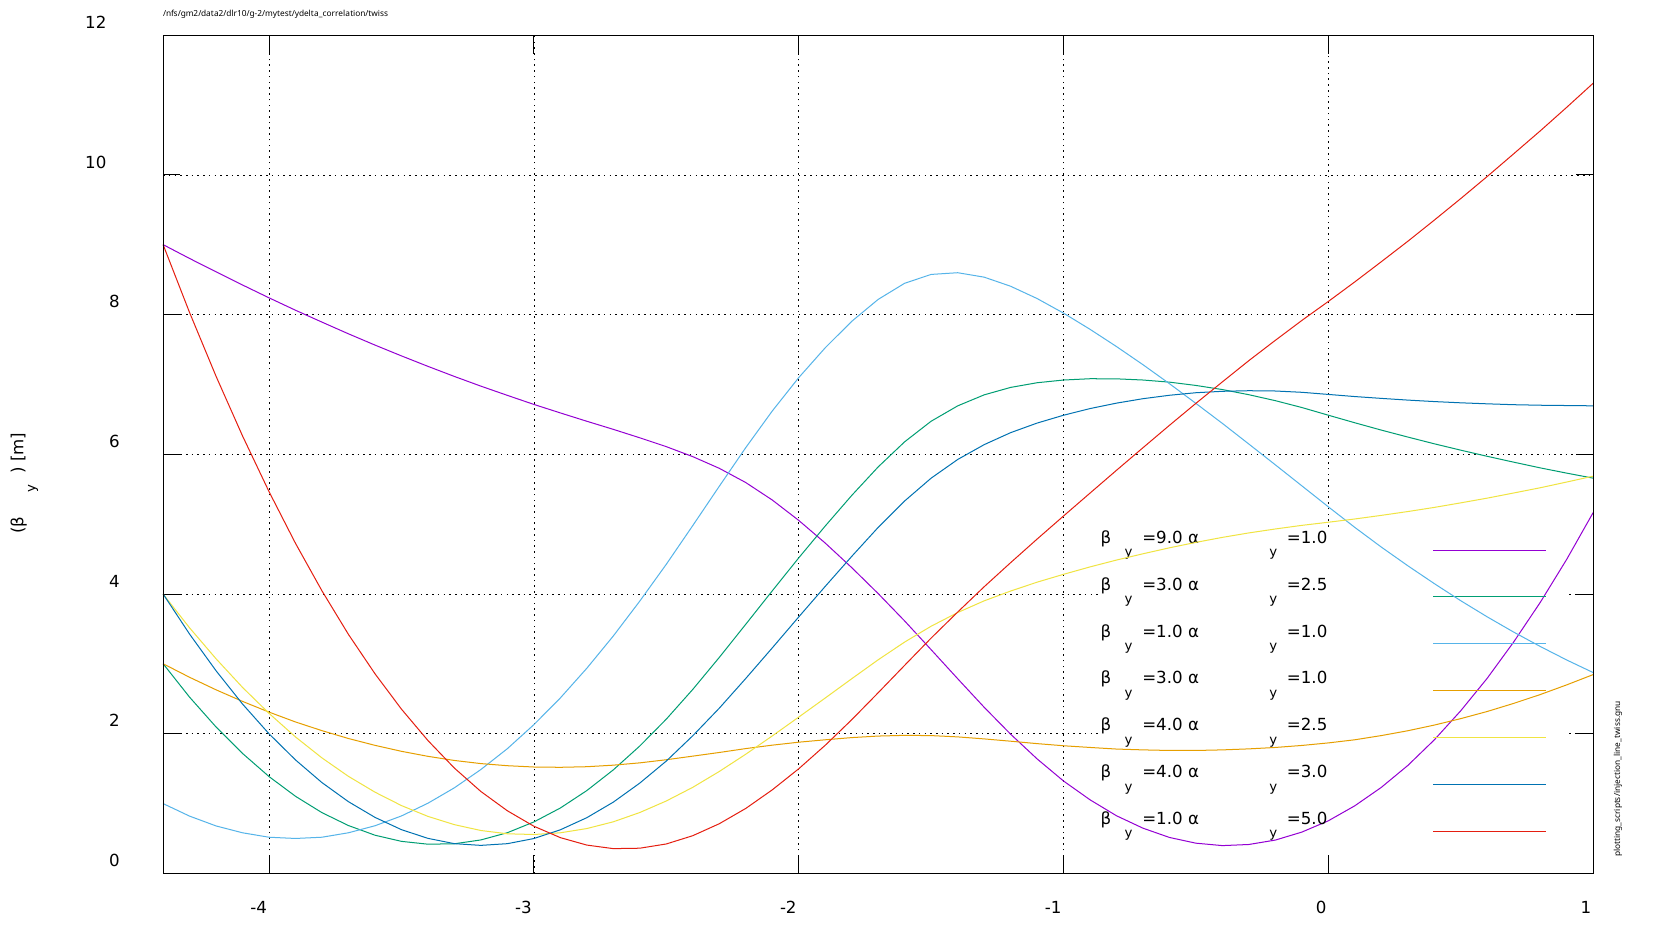

/nfs/gm2/data2/dlr10/g-2/mytest/ydelta_correlation/twiss
 12
 10
 8
) [m]
 6
y
(β
β
=9.0 α
=1.0
y
y
 4
β
=3.0 α
=2.5
y
y
β
=1.0 α
=1.0
y
y
plotting_scripts/injection_line_twiss.gnu
β
=3.0 α
=1.0
y
y
 2
β
=4.0 α
=2.5
y
y
β
=4.0 α
=3.0
y
y
β
=1.0 α
=5.0
y
y
 0
-4
-3
-2
-1
 0
 1
s [m]
Sun Sep 29 15:21:22 2024